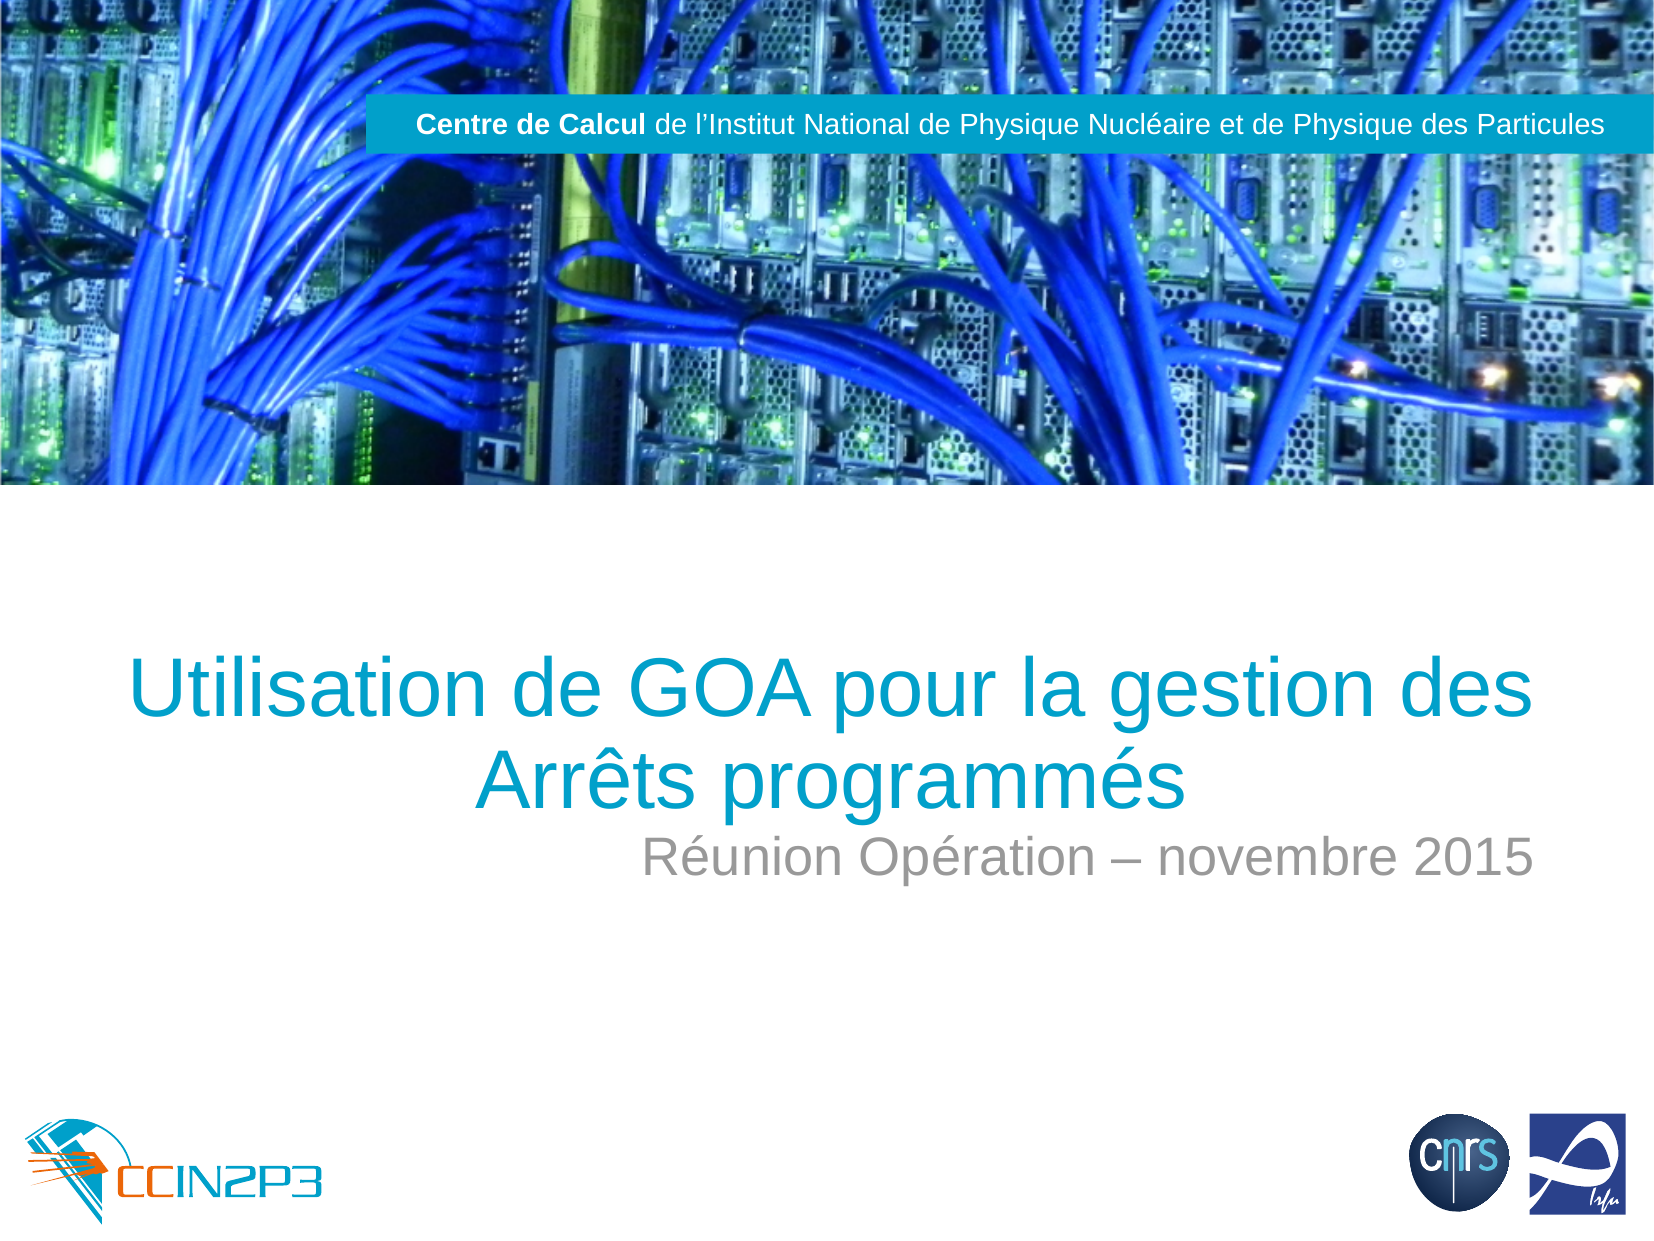

# Utilisation de GOA pour la gestion des Arrêts programmés
Réunion Opération – novembre 2015